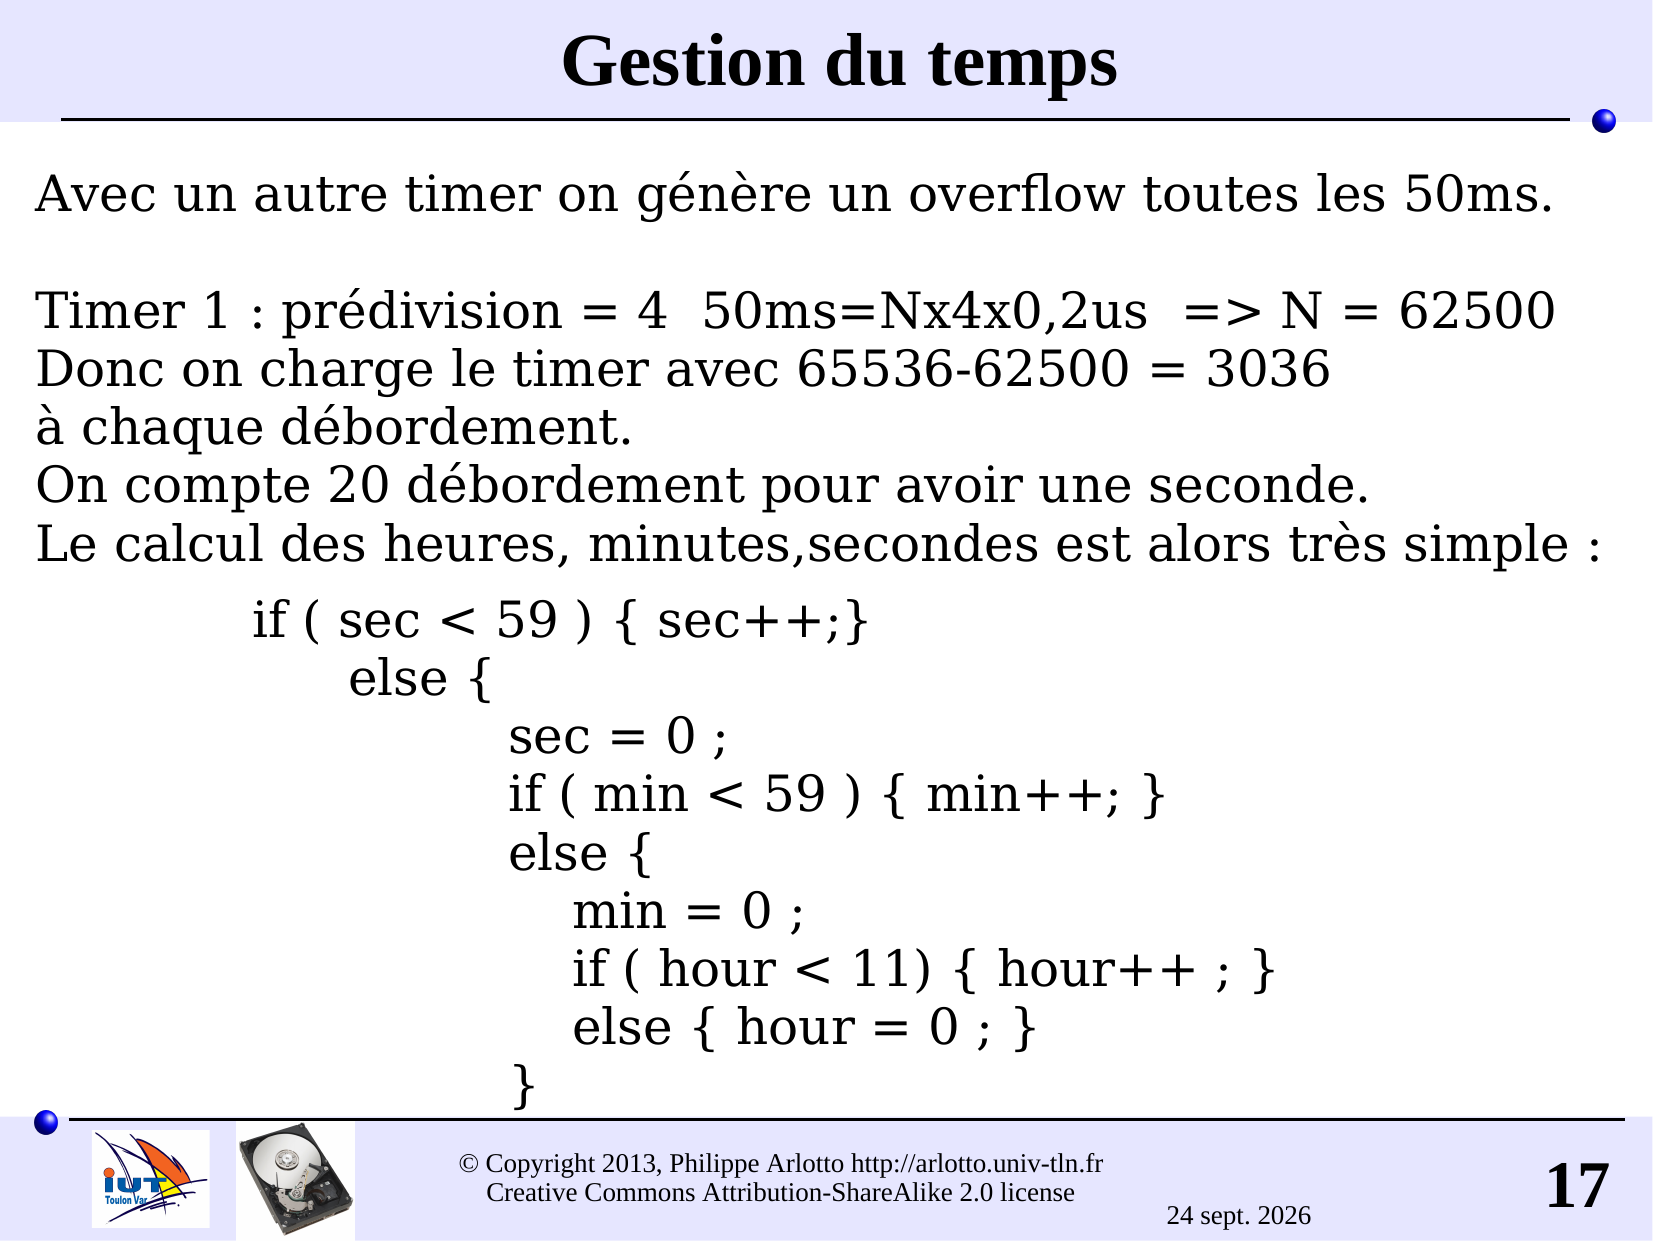

# Gestion du temps
Avec un autre timer on génère un overflow toutes les 50ms.
Timer 1 : prédivision = 4 50ms=Nx4x0,2us => N = 62500
Donc on charge le timer avec 65536-62500 = 3036
à chaque débordement.
On compte 20 débordement pour avoir une seconde.
Le calcul des heures, minutes,secondes est alors très simple :
 if ( sec < 59 ) { sec++;}
 else {
 sec = 0 ;
 if ( min < 59 ) { min++; }
 else {
 min = 0 ;
 if ( hour < 11) { hour++ ; }
 else { hour = 0 ; }
 }